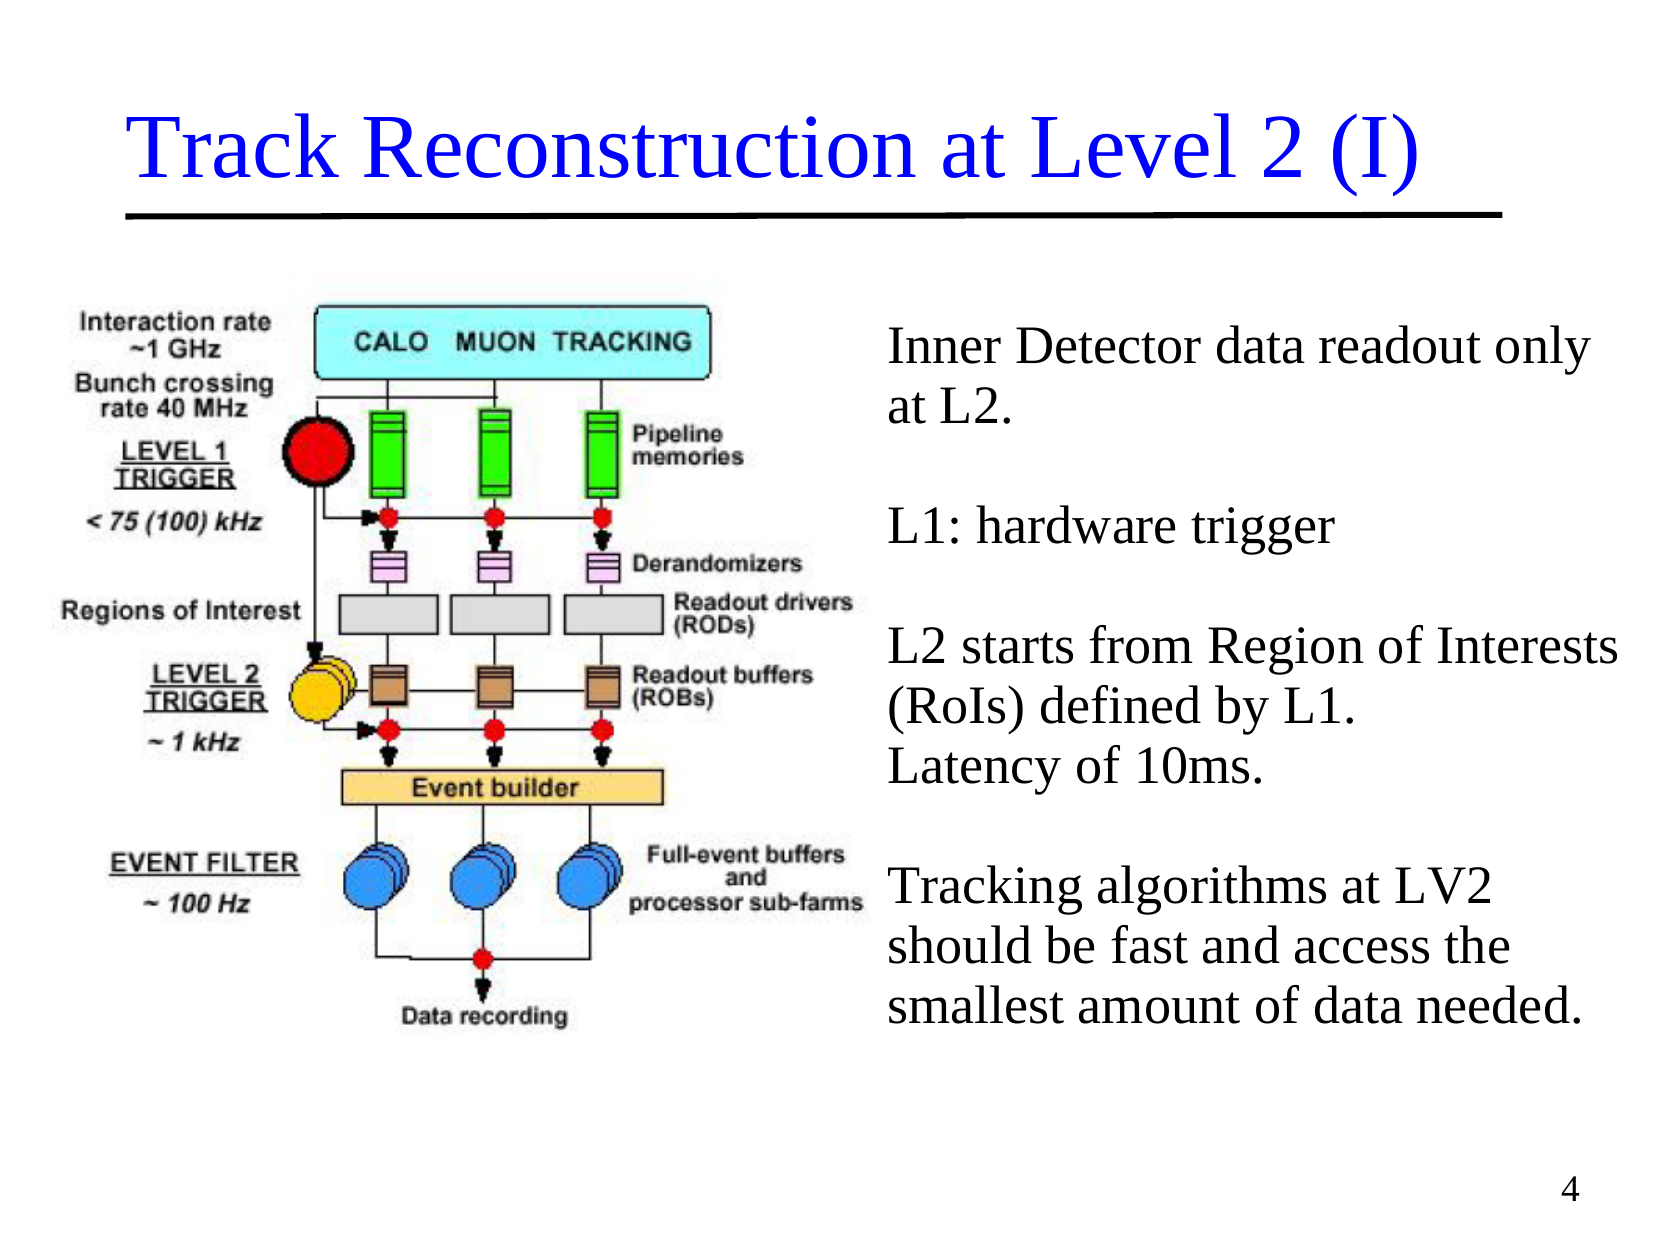

Track Reconstruction at Level 2 (I)
Inner Detector data readout only
at L2.
L1: hardware trigger
L2 starts from Region of Interests
(RoIs) defined by L1.
Latency of 10ms.
Tracking algorithms at LV2
should be fast and access the smallest amount of data needed.